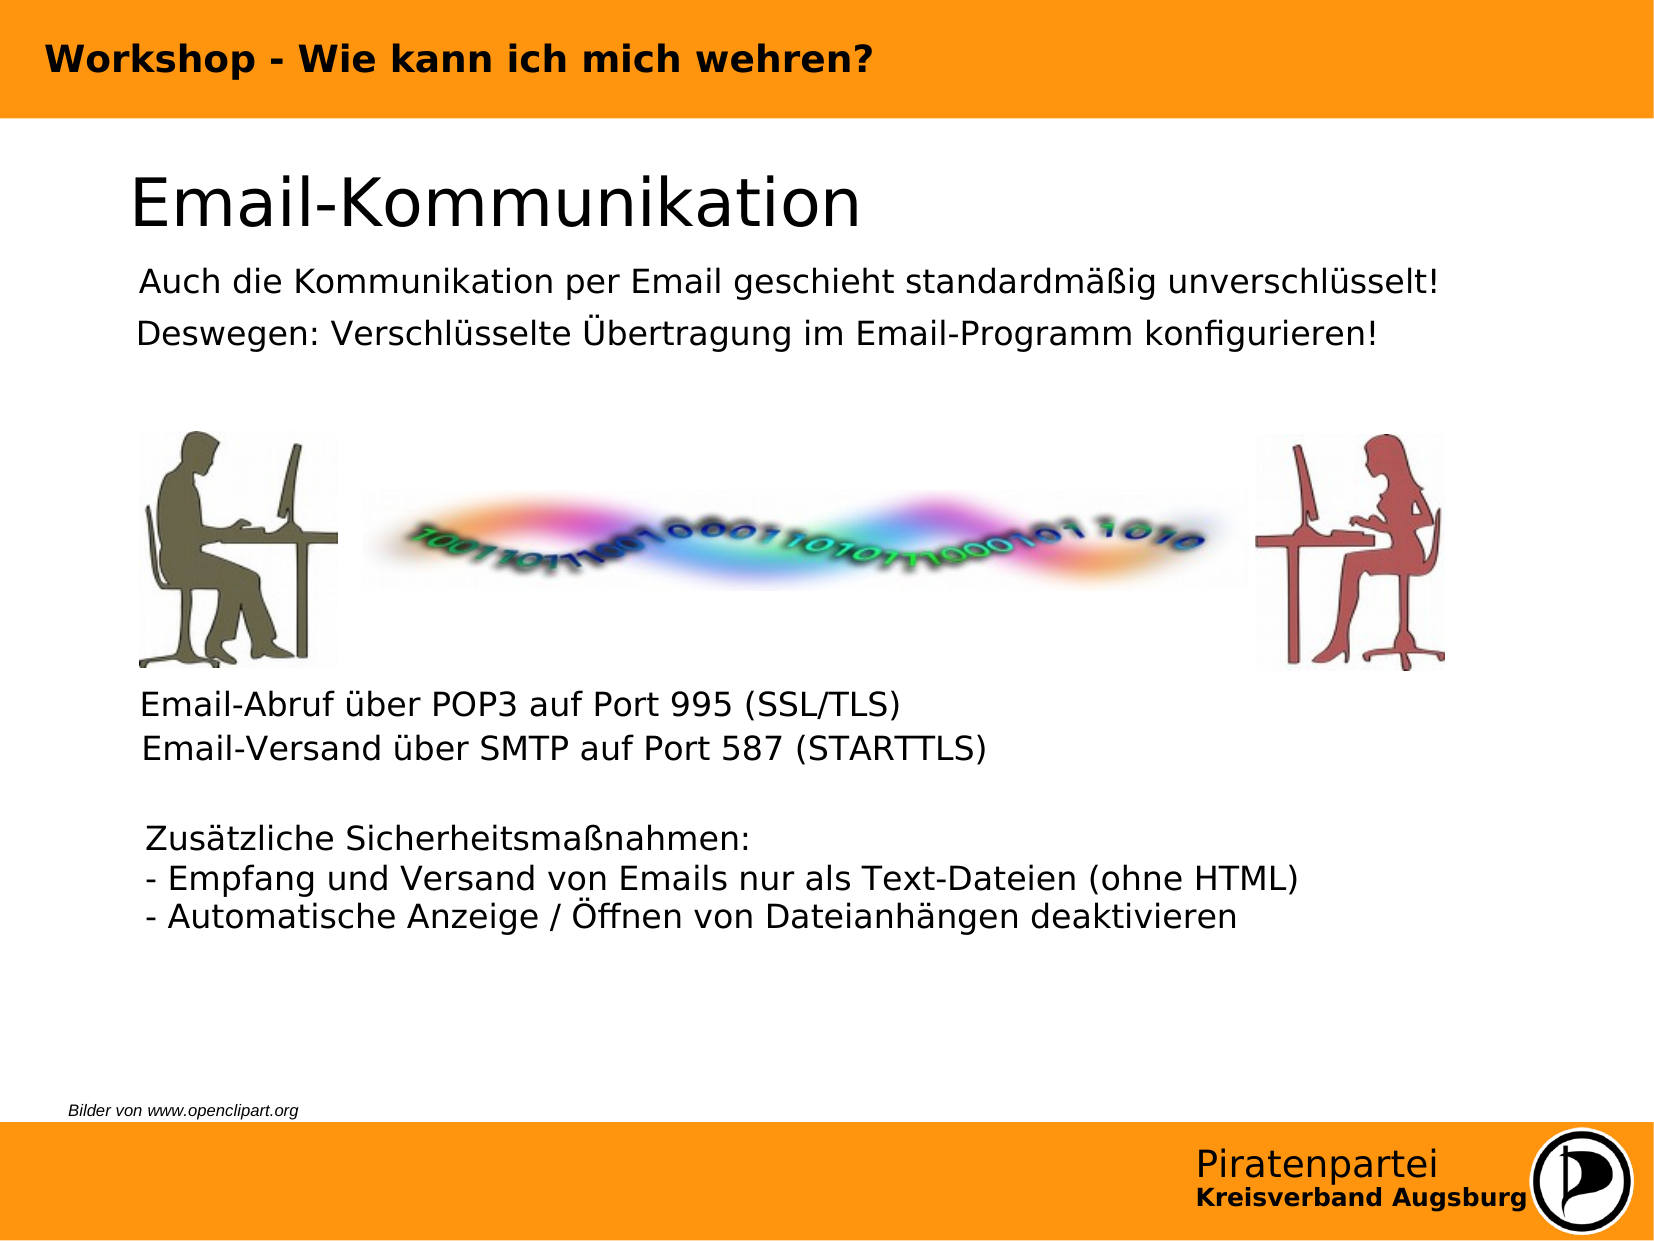

Workshop - Wie kann ich mich wehren?
Email-Kommunikation
Auch die Kommunikation per Email geschieht standardmäßig unverschlüsselt!
Deswegen: Verschlüsselte Übertragung im Email-Programm konfigurieren!
Email-Abruf über POP3 auf Port 995 (SSL/TLS)
Email-Versand über SMTP auf Port 587 (STARTTLS)
Zusätzliche Sicherheitsmaßnahmen:
- Empfang und Versand von Emails nur als Text-Dateien (ohne HTML)
- Automatische Anzeige / Öffnen von Dateianhängen deaktivieren
Bilder von www.openclipart.org